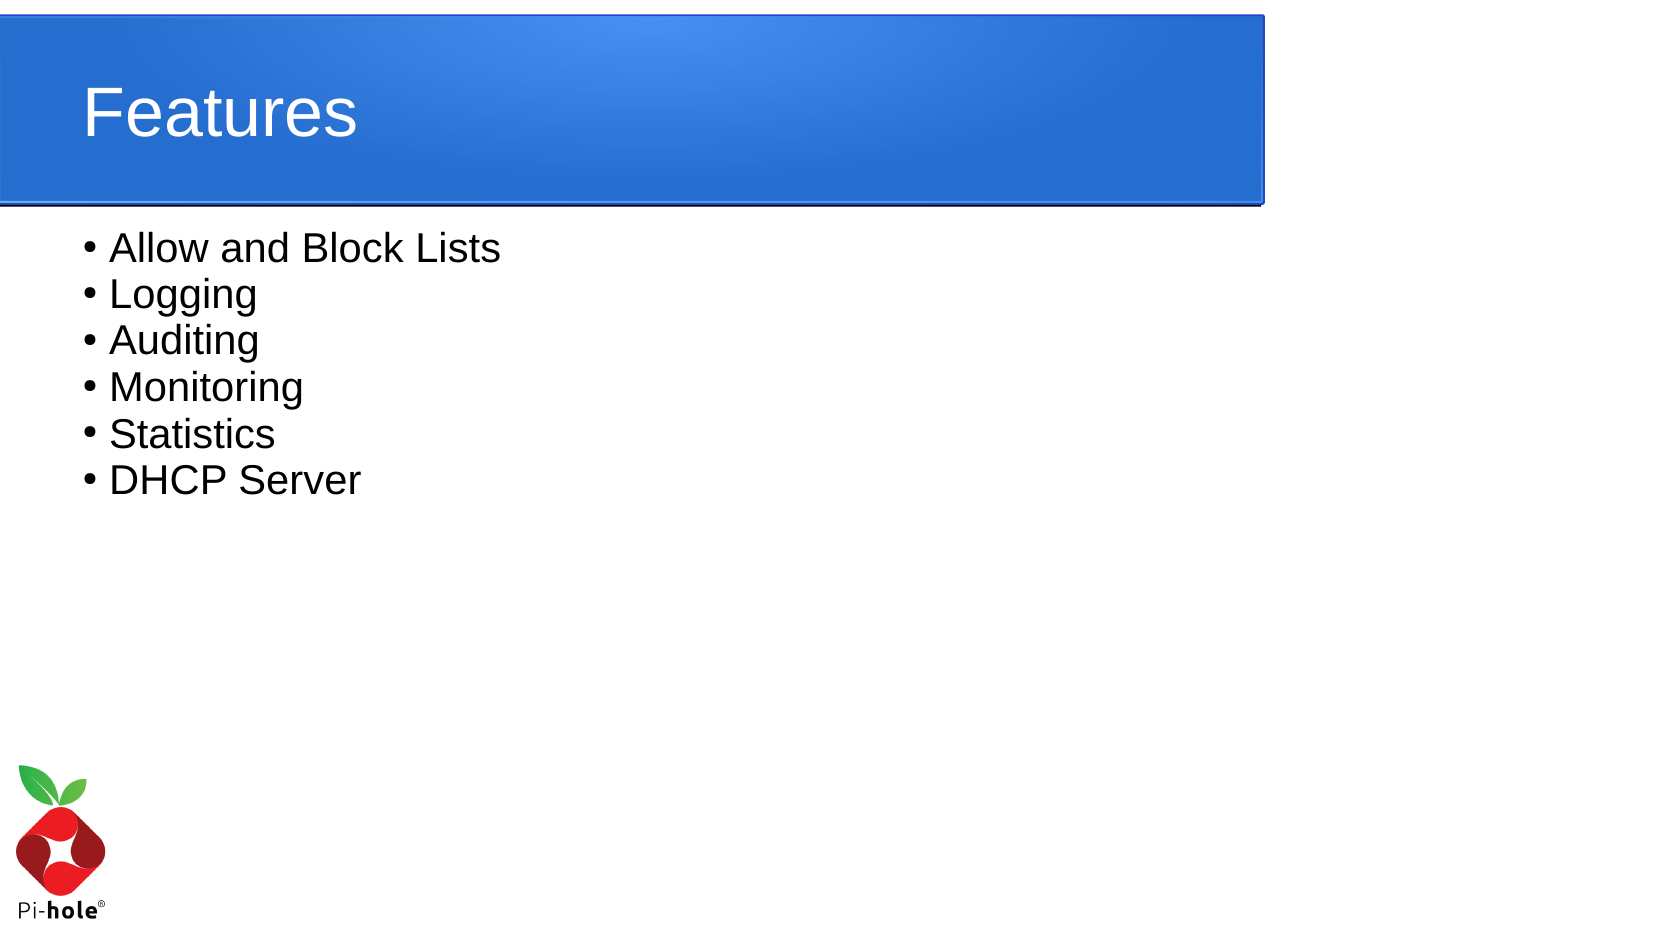

# Features
 Allow and Block Lists
 Logging
 Auditing
 Monitoring
 Statistics
 DHCP Server